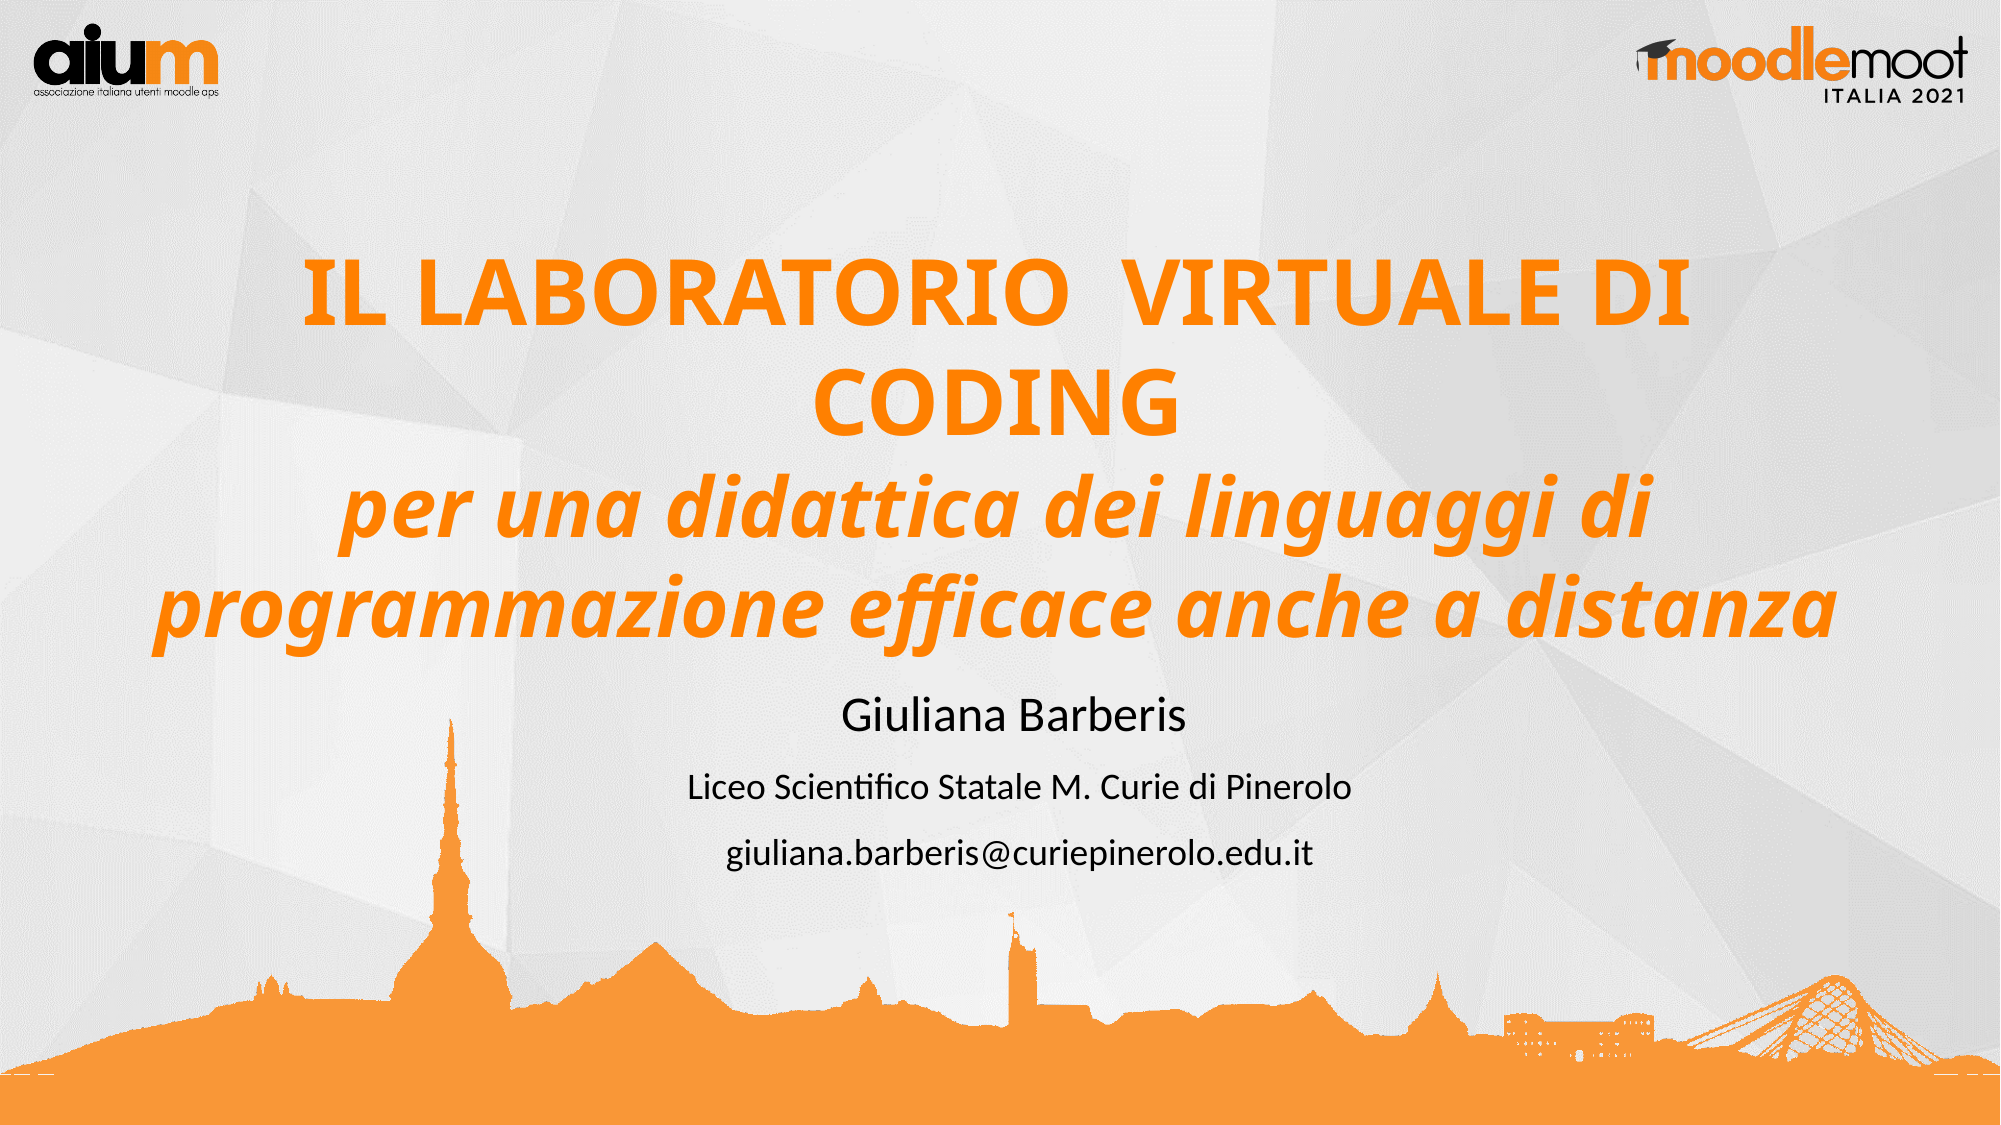

# IL LABORATORIO VIRTUALE DI CODING per una didattica dei linguaggi di programmazione efficace anche a distanza
Giuliana Barberis
Liceo Scientifico Statale M. Curie di Pinerolo
giuliana.barberis@curiepinerolo.edu.it